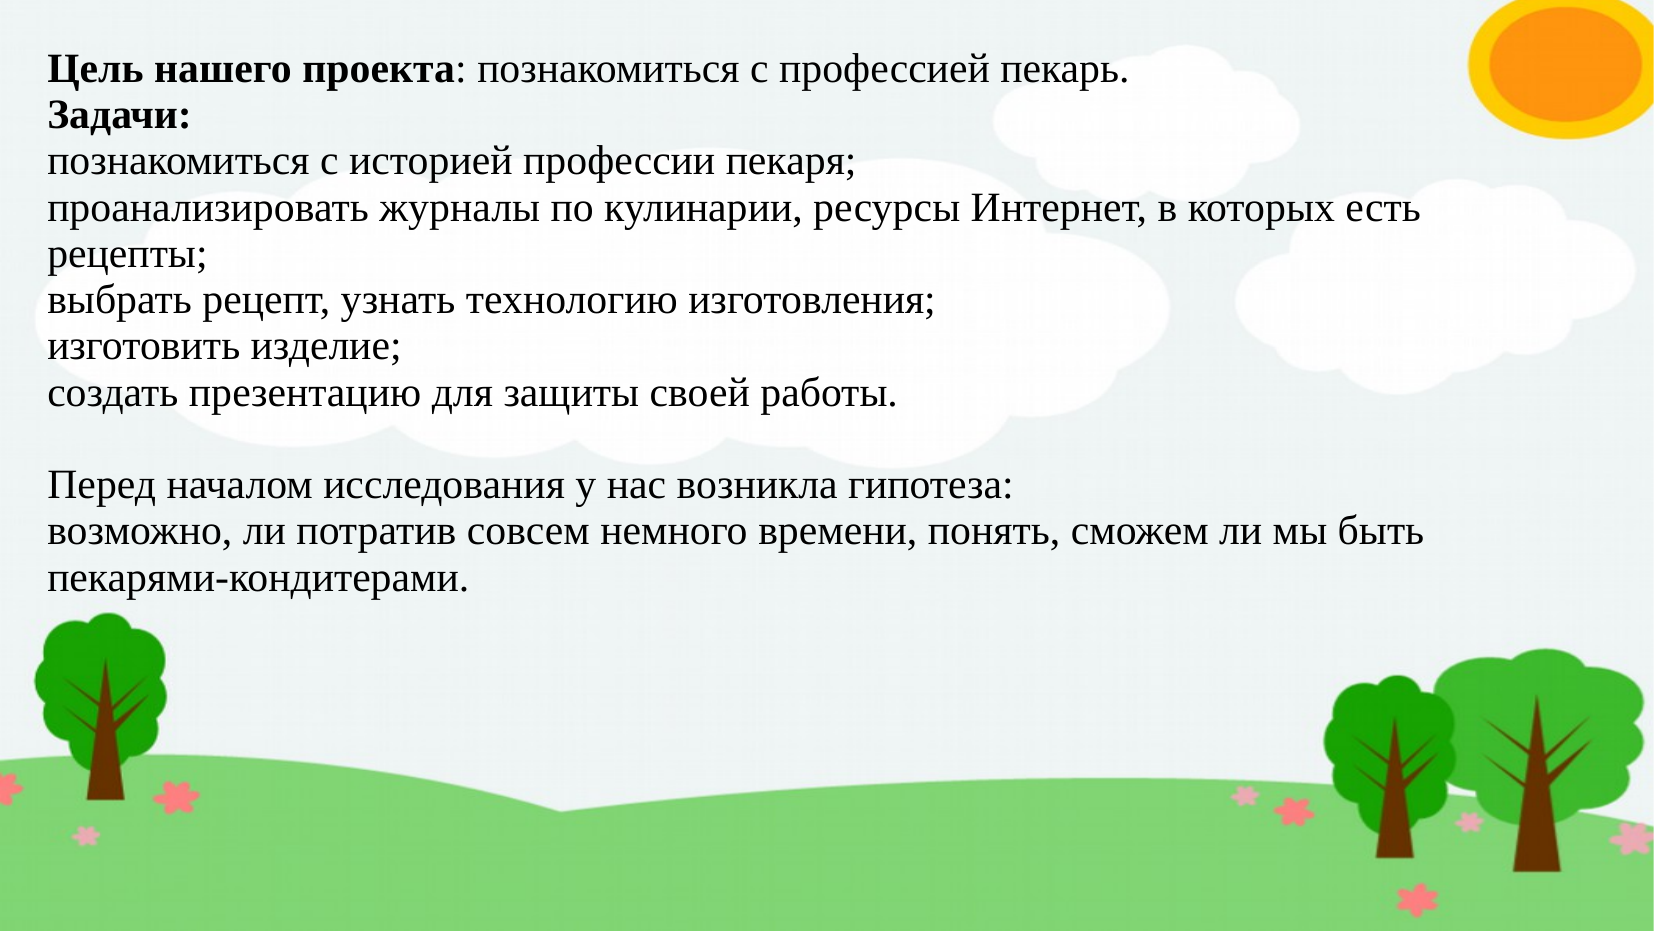

# Цель нашего проекта: познакомиться с профессией пекарь. Задачи: познакомиться с историей профессии пекаря; проанализировать журналы по кулинарии, ресурсы Интернет, в которых есть рецепты; выбрать рецепт, узнать технологию изготовления; изготовить изделие; создать презентацию для защиты своей работы. Перед началом исследования у нас возникла гипотеза: возможно, ли потратив совсем немного времени, понять, сможем ли мы быть пекарями-кондитерами.